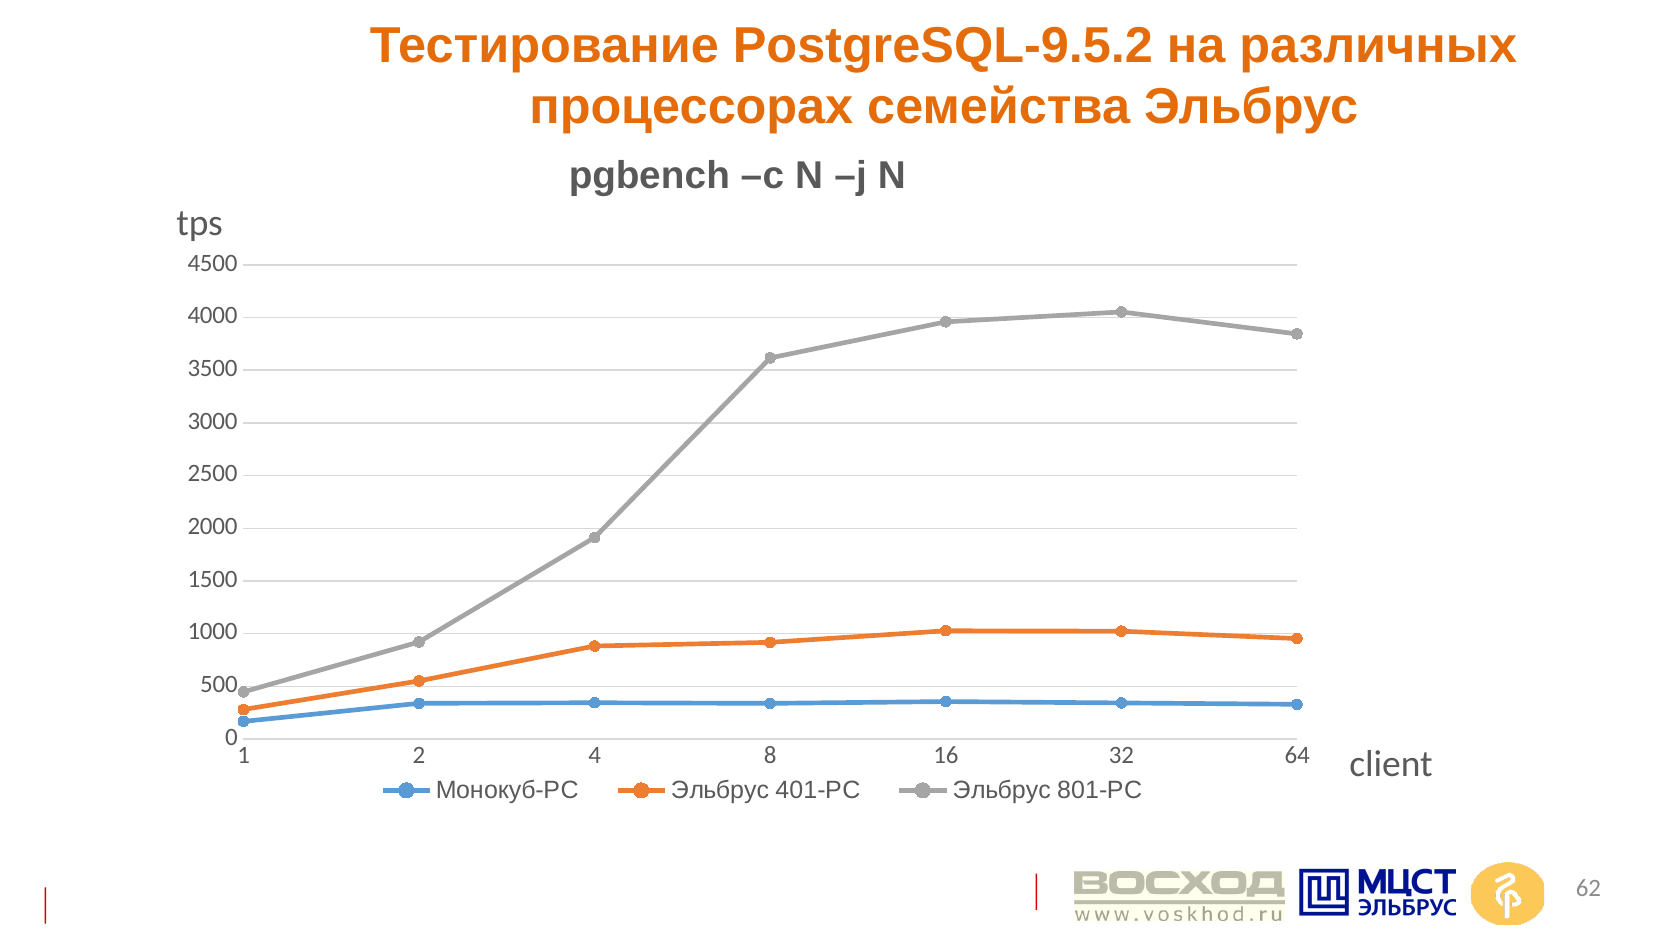

Тестирование PostgreSQL-9.5.2 на различных процессорах семейства Эльбрус
### Chart: pgbench –c N –j N
| Category | Монокуб-PC | Эльбрус 401-PC | Эльбрус 801-PC |
|---|---|---|---|
| 1 | 168.0 | 281.0 | 448.0 |
| 2 | 340.0 | 552.0 | 922.0 |
| 4 | 345.0 | 883.0 | 1913.0 |
| 8 | 339.0 | 918.0 | 3617.0 |
| 16 | 356.0 | 1028.0 | 3959.0 |
| 32 | 343.0 | 1024.0 | 4053.0 |
| 64 | 330.0 | 954.0 | 3845.0 |tps
client